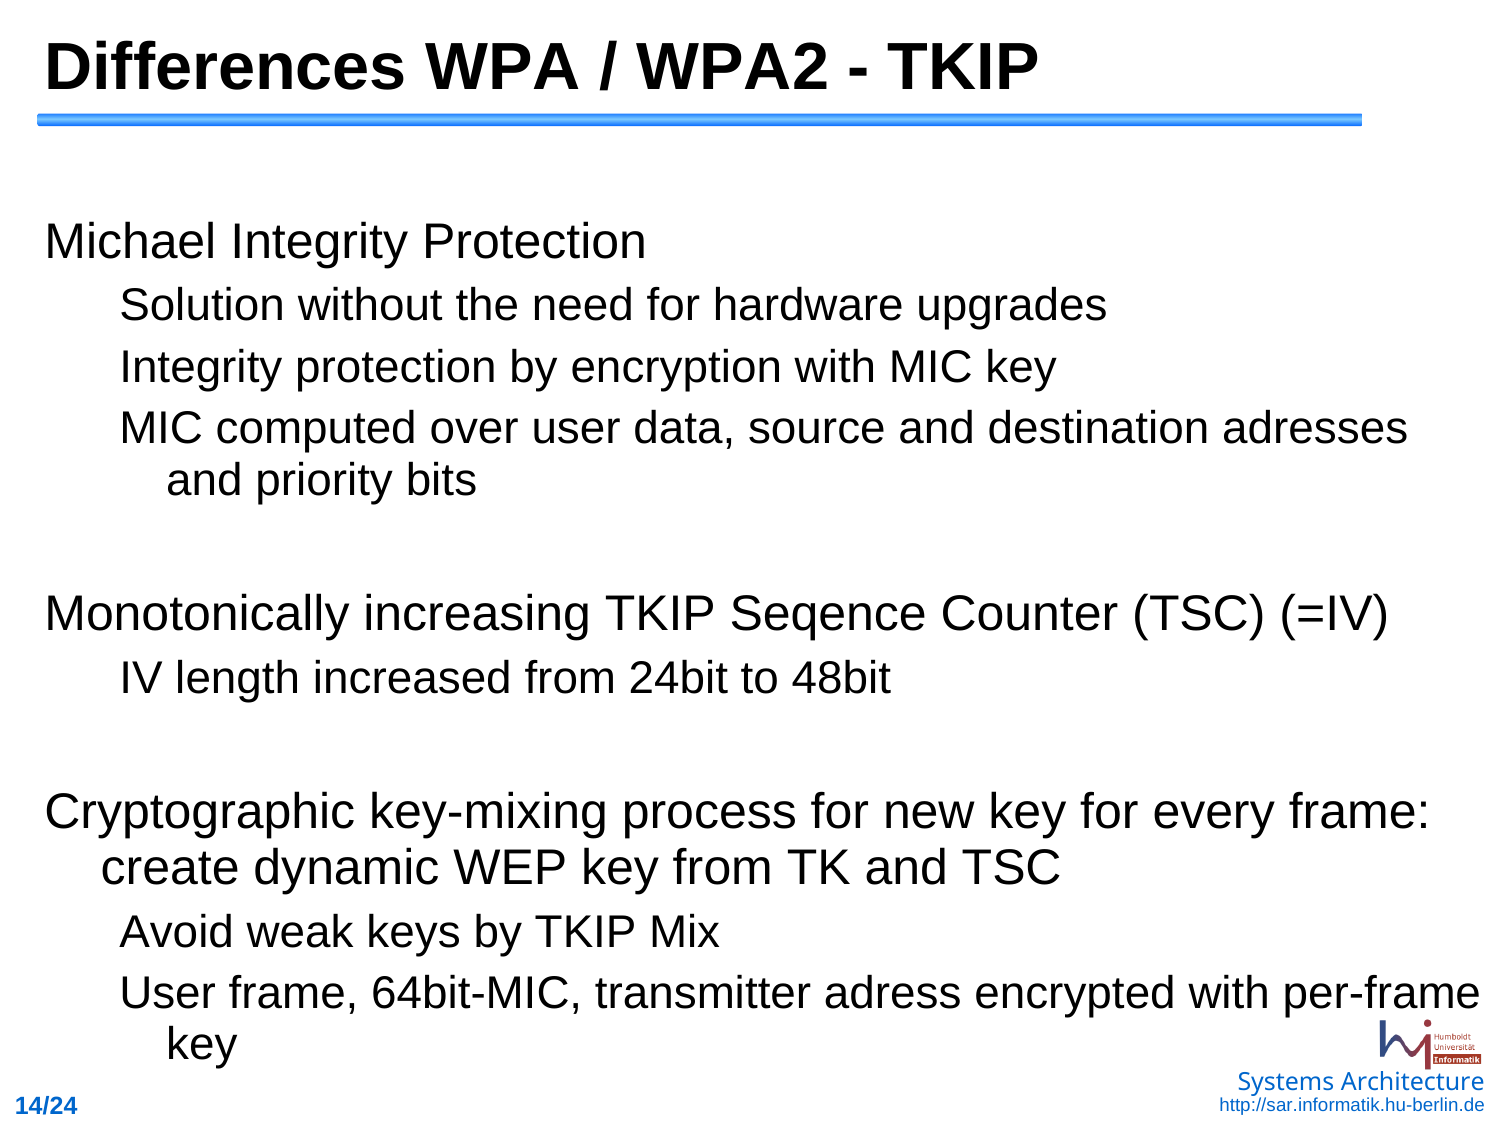

# Differences WPA / WPA2 - TKIP
Michael Integrity Protection
Solution without the need for hardware upgrades
Integrity protection by encryption with MIC key
MIC computed over user data, source and destination adresses and priority bits
Monotonically increasing TKIP Seqence Counter (TSC) (=IV)
IV length increased from 24bit to 48bit
Cryptographic key-mixing process for new key for every frame: create dynamic WEP key from TK and TSC
Avoid weak keys by TKIP Mix
User frame, 64bit-MIC, transmitter adress encrypted with per-frame key